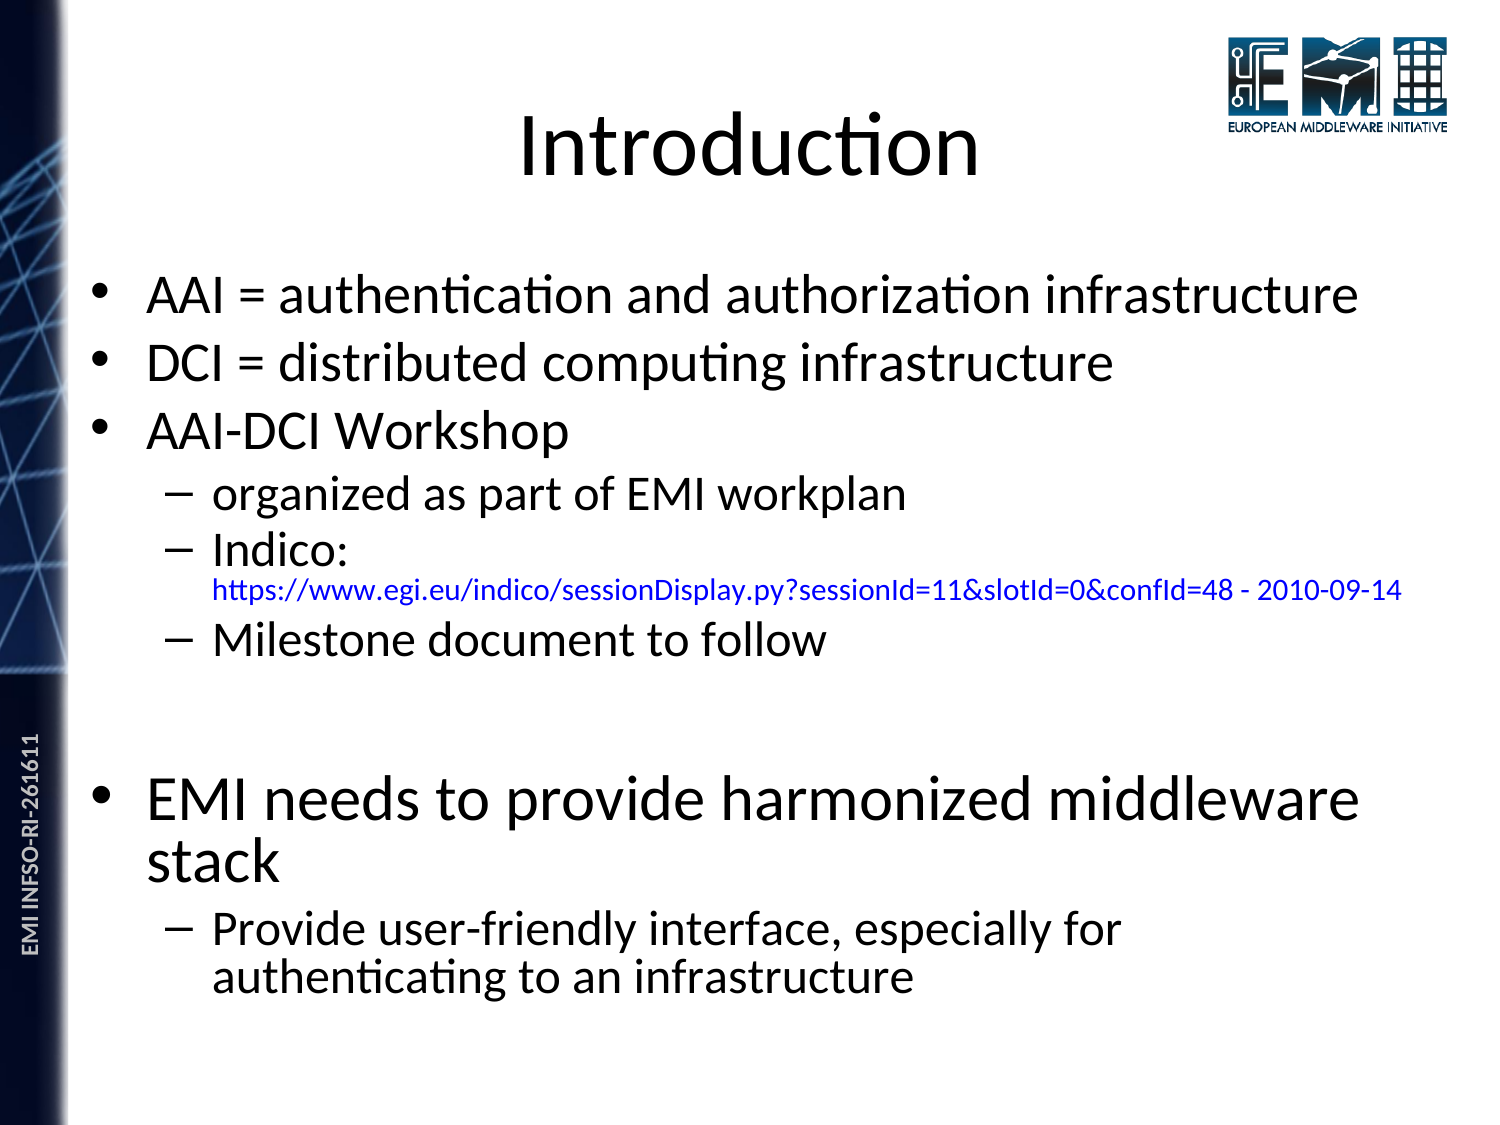

# Introduction
AAI = authentication and authorization infrastructure
DCI = distributed computing infrastructure
AAI-DCI Workshop
organized as part of EMI workplan
Indico: https://www.egi.eu/indico/sessionDisplay.py?sessionId=11&slotId=0&confId=48 - 2010-09-14
Milestone document to follow
EMI needs to provide harmonized middleware stack
Provide user-friendly interface, especially for authenticating to an infrastructure